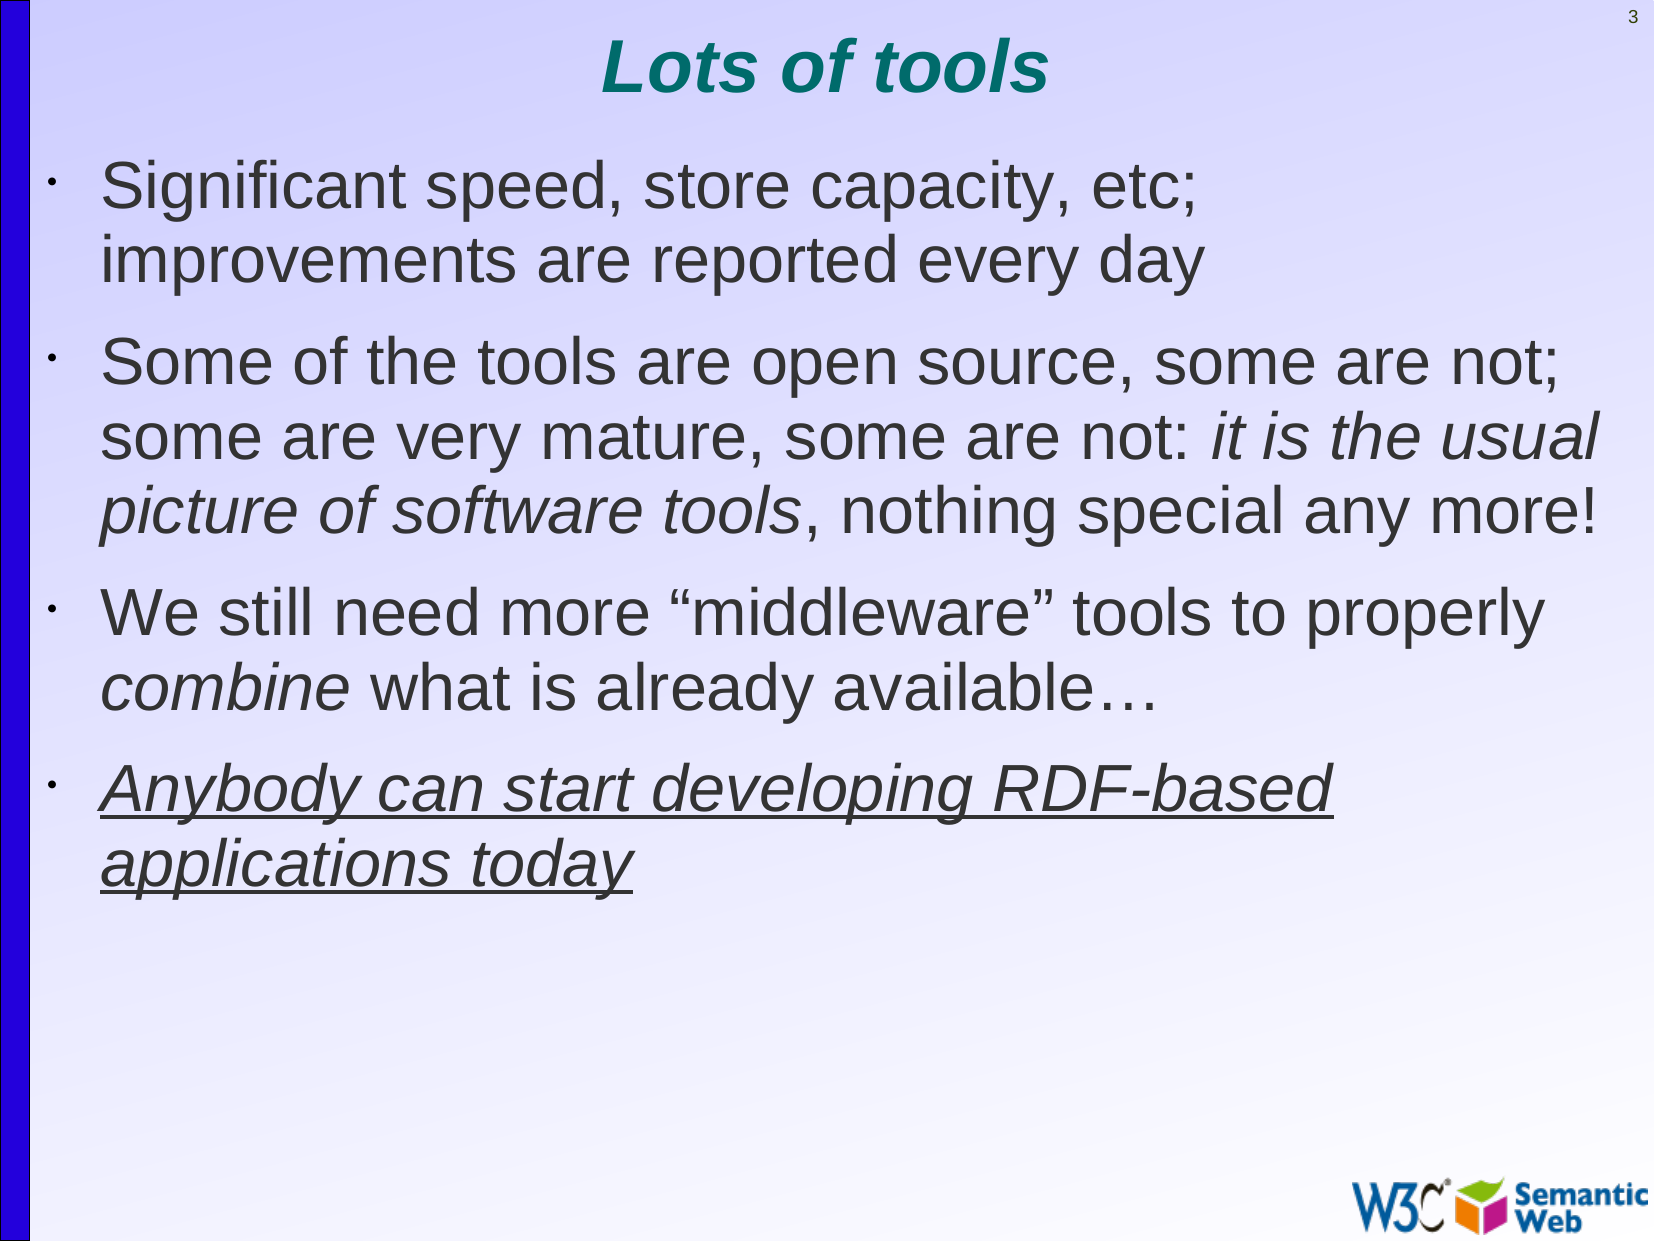

# Lots of tools
Significant speed, store capacity, etc; improvements are reported every day
Some of the tools are open source, some are not; some are very mature, some are not: it is the usual picture of software tools, nothing special any more!
We still need more “middleware” tools to properly combine what is already available…
Anybody can start developing RDF-based applications today